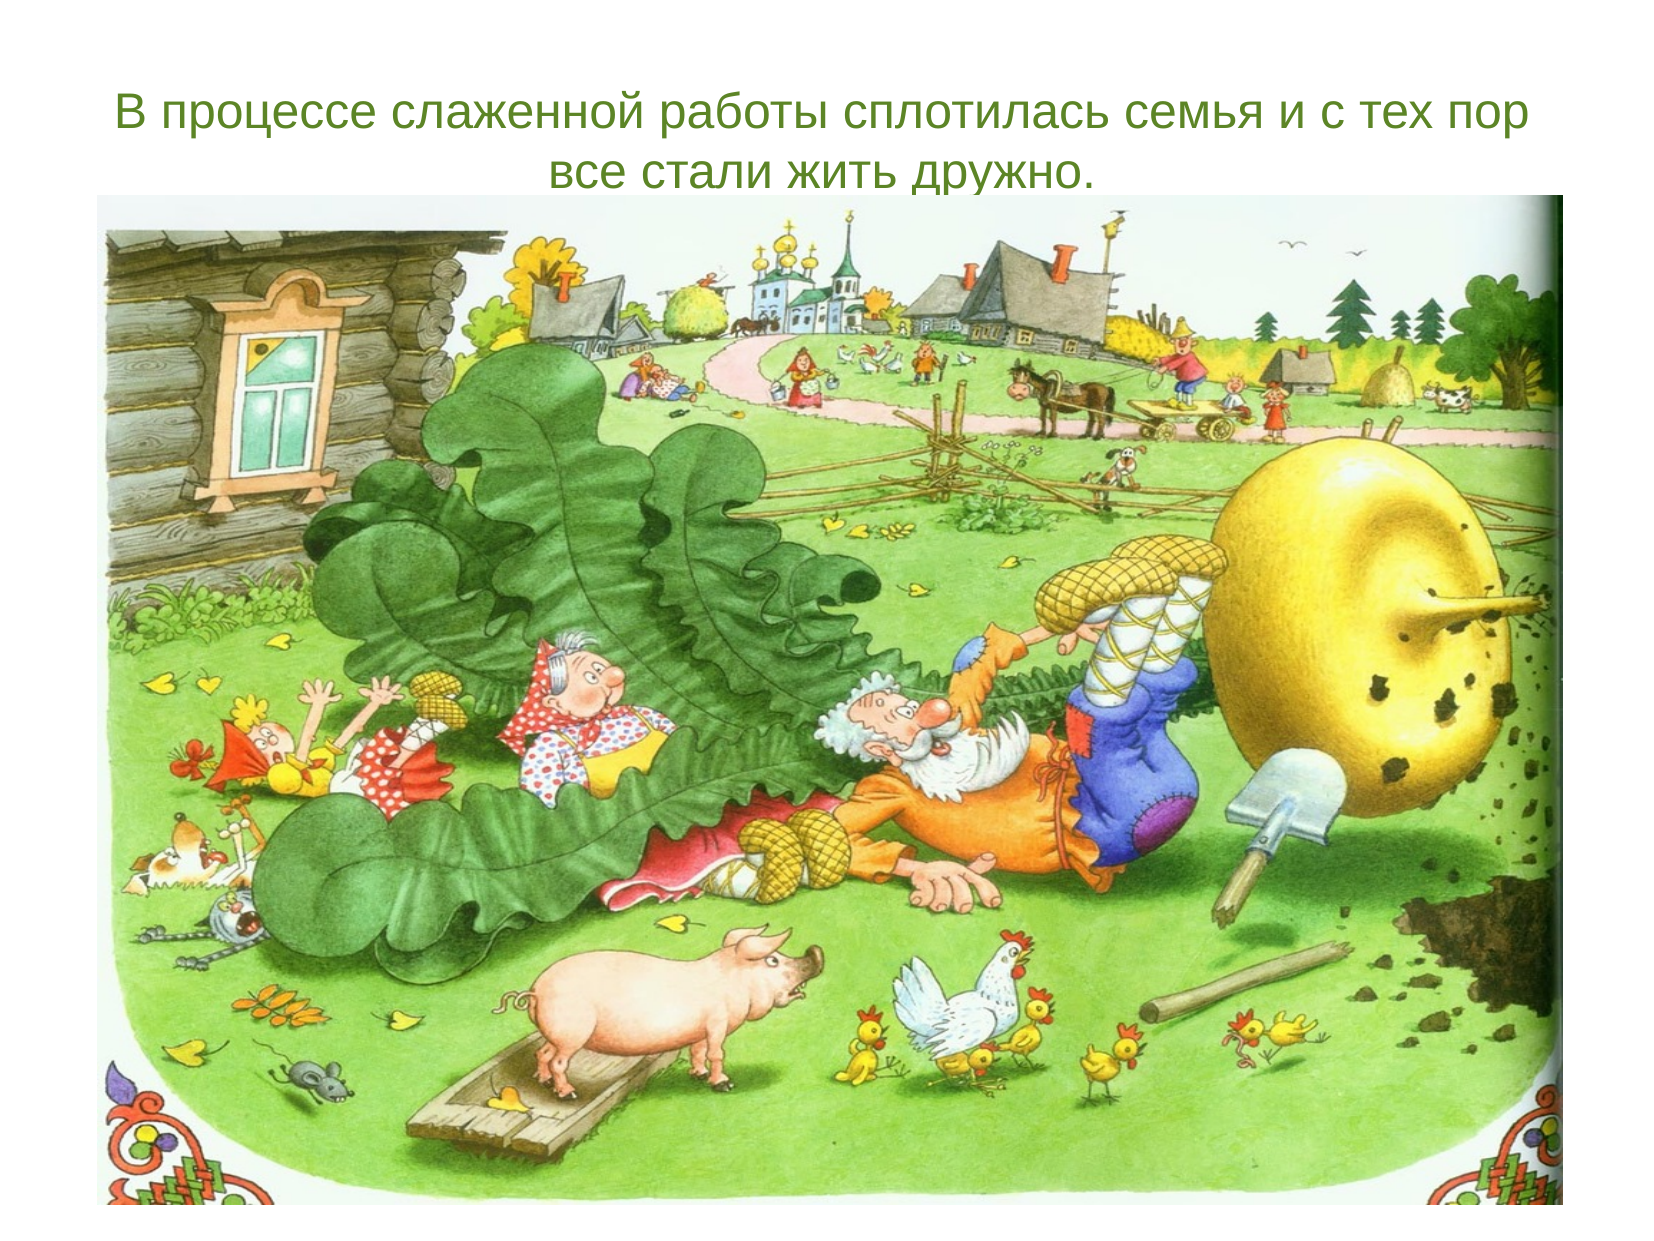

# В процессе слаженной работы сплотилась семья и с тех пор все стали жить дружно.